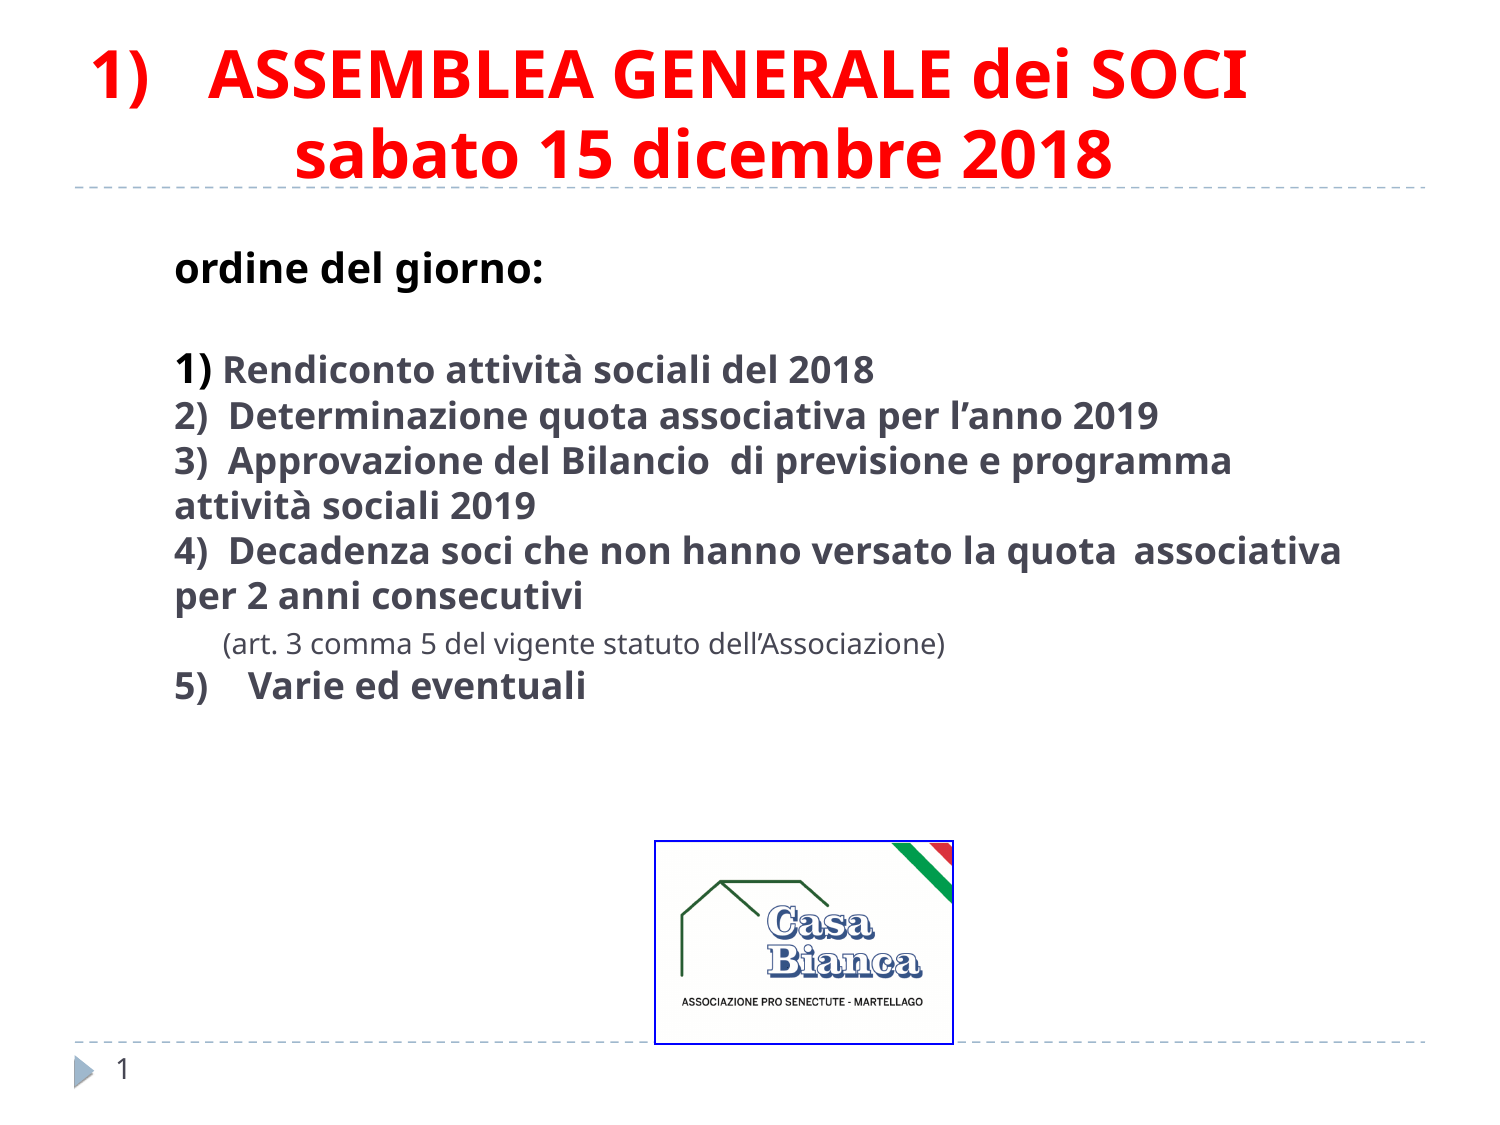

# ASSEMBLEA GENERALE dei SOCI sabato 15 dicembre 2018 ordine del giorno: 1) Rendiconto attività sociali del 2018 2) Determinazione quota associativa per l’anno 2019 3) Approvazione del Bilancio di previsione e programma 	attività sociali 2019 4) Decadenza soci che non hanno versato la quota 	associativa per 2 anni consecutivi (art. 3 comma 5 del vigente statuto dell’Associazione) 5)	Varie ed eventuali